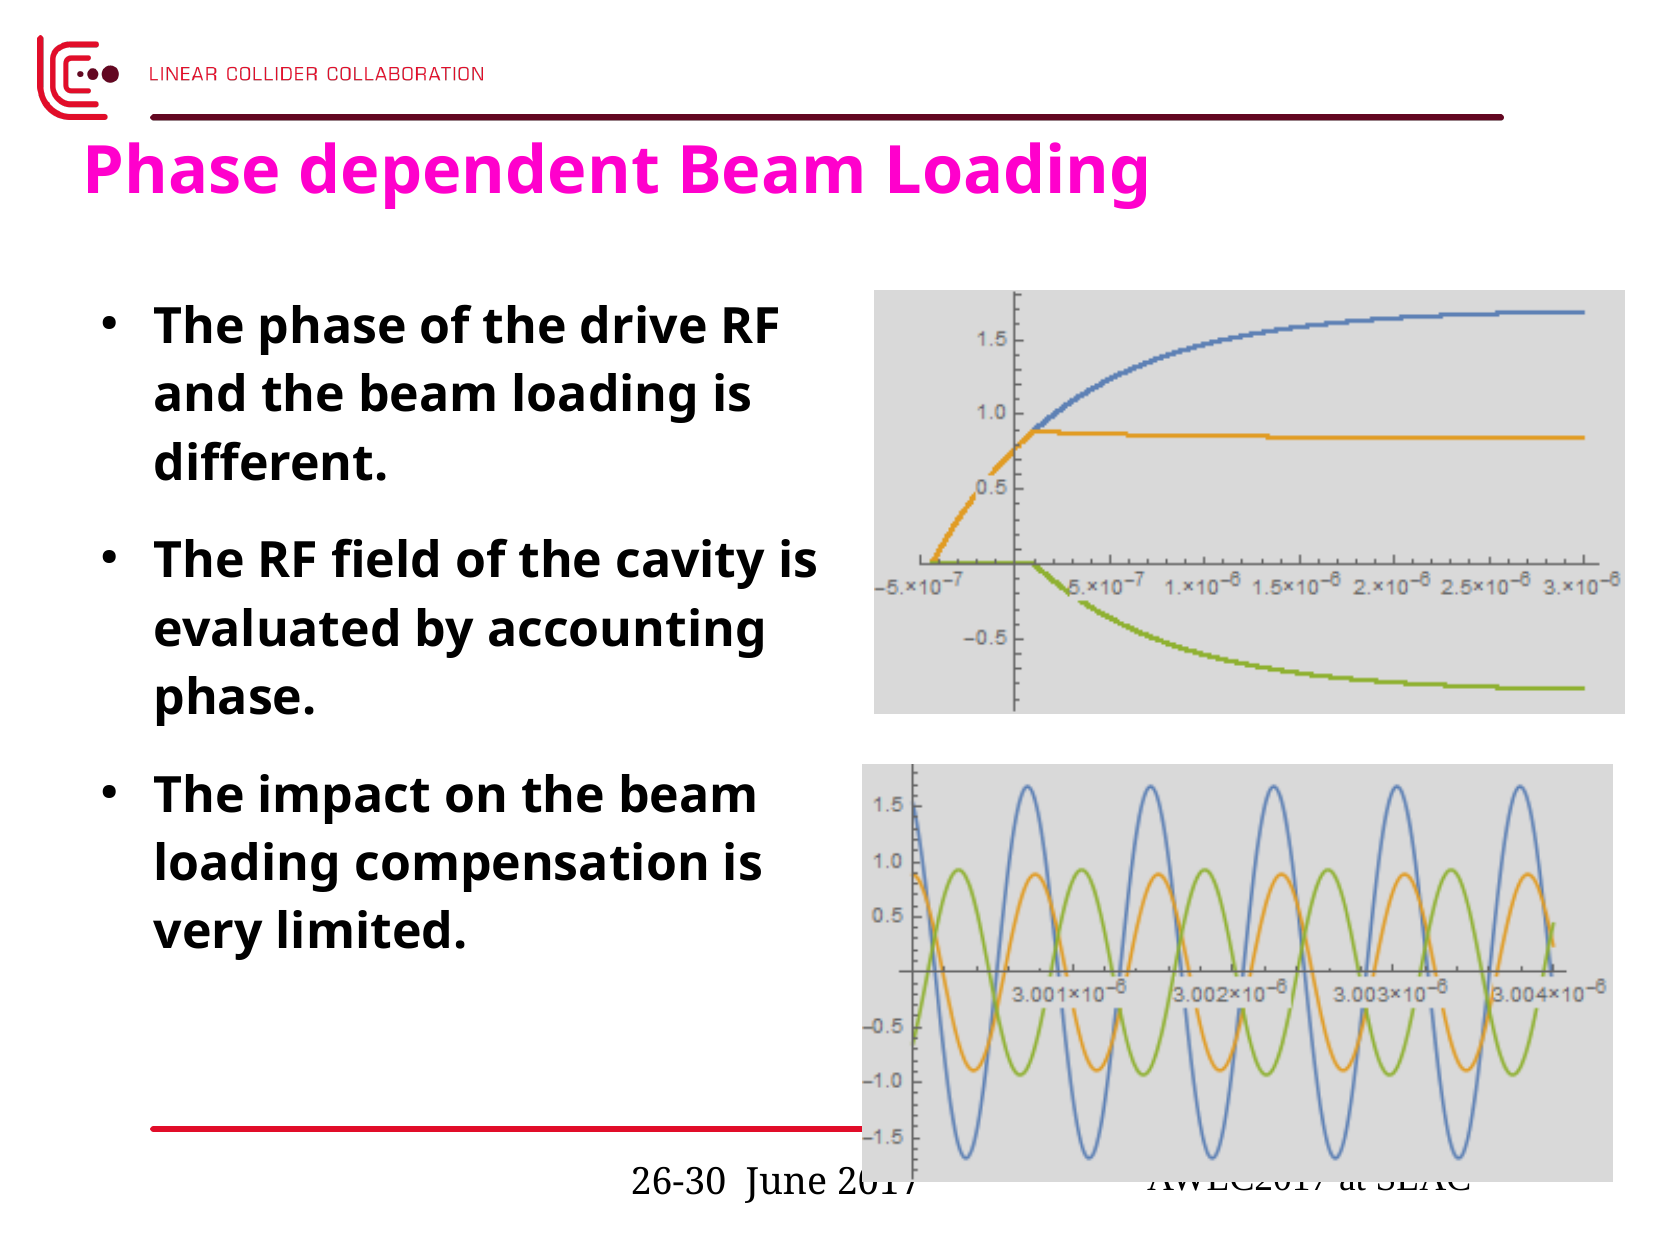

# Phase dependent Beam Loading
The phase of the drive RF and the beam loading is different.
The RF field of the cavity is evaluated by accounting phase.
The impact on the beam loading compensation is very limited.